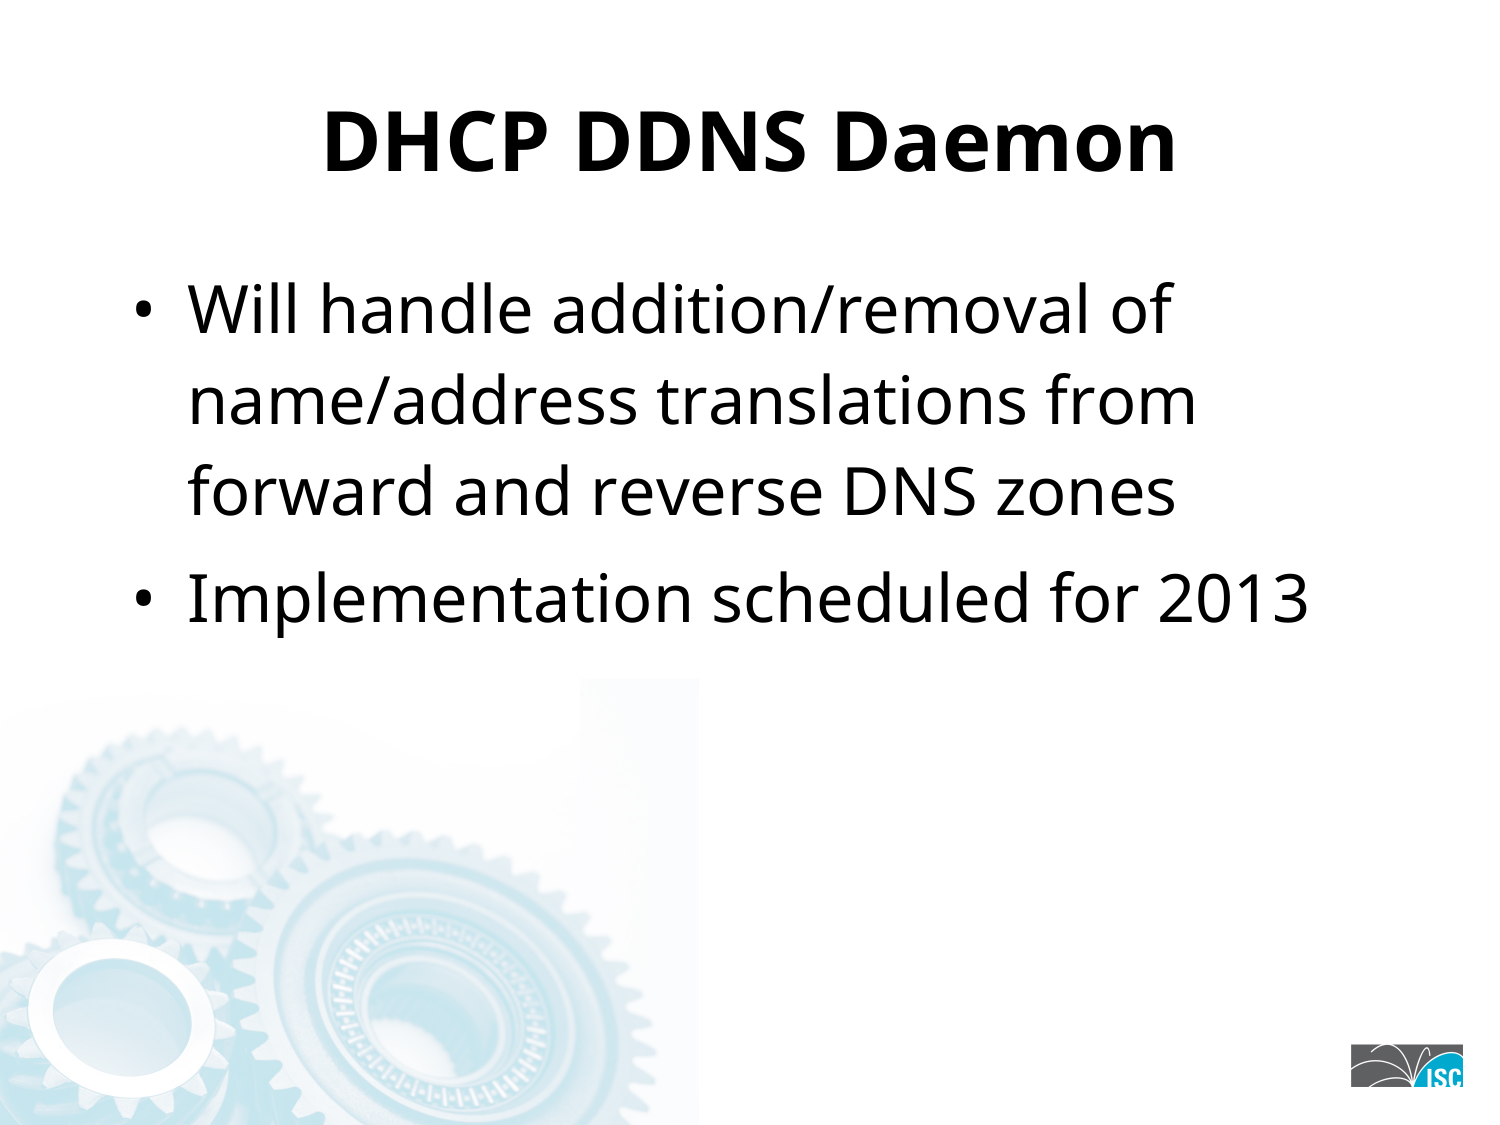

# DHCP DDNS Daemon
Will handle addition/removal of name/address translations from forward and reverse DNS zones
Implementation scheduled for 2013